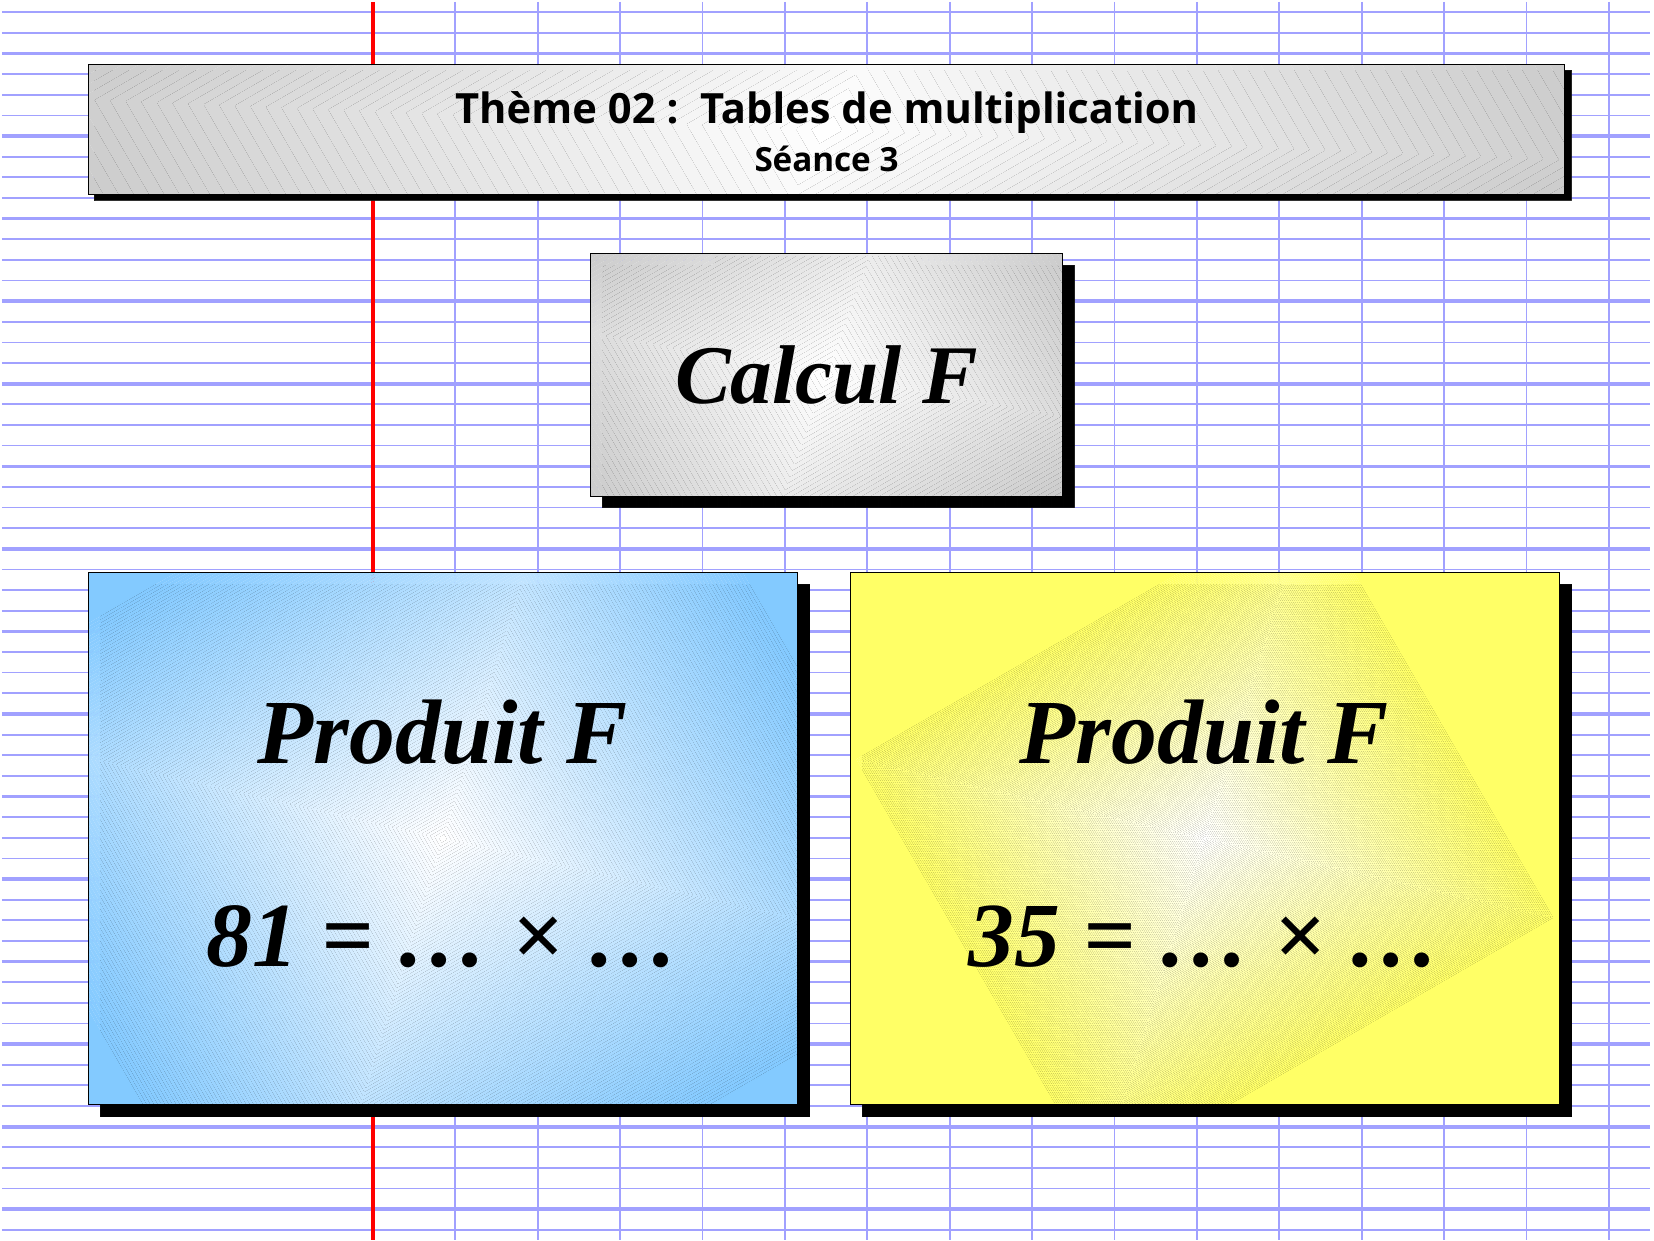

Thème 02 : Tables de multiplication
Séance 3
Calcul F
9
0
1
2
3
4
5
6
7
8
Produit F
81 = … × …
Produit F
35 = … × …